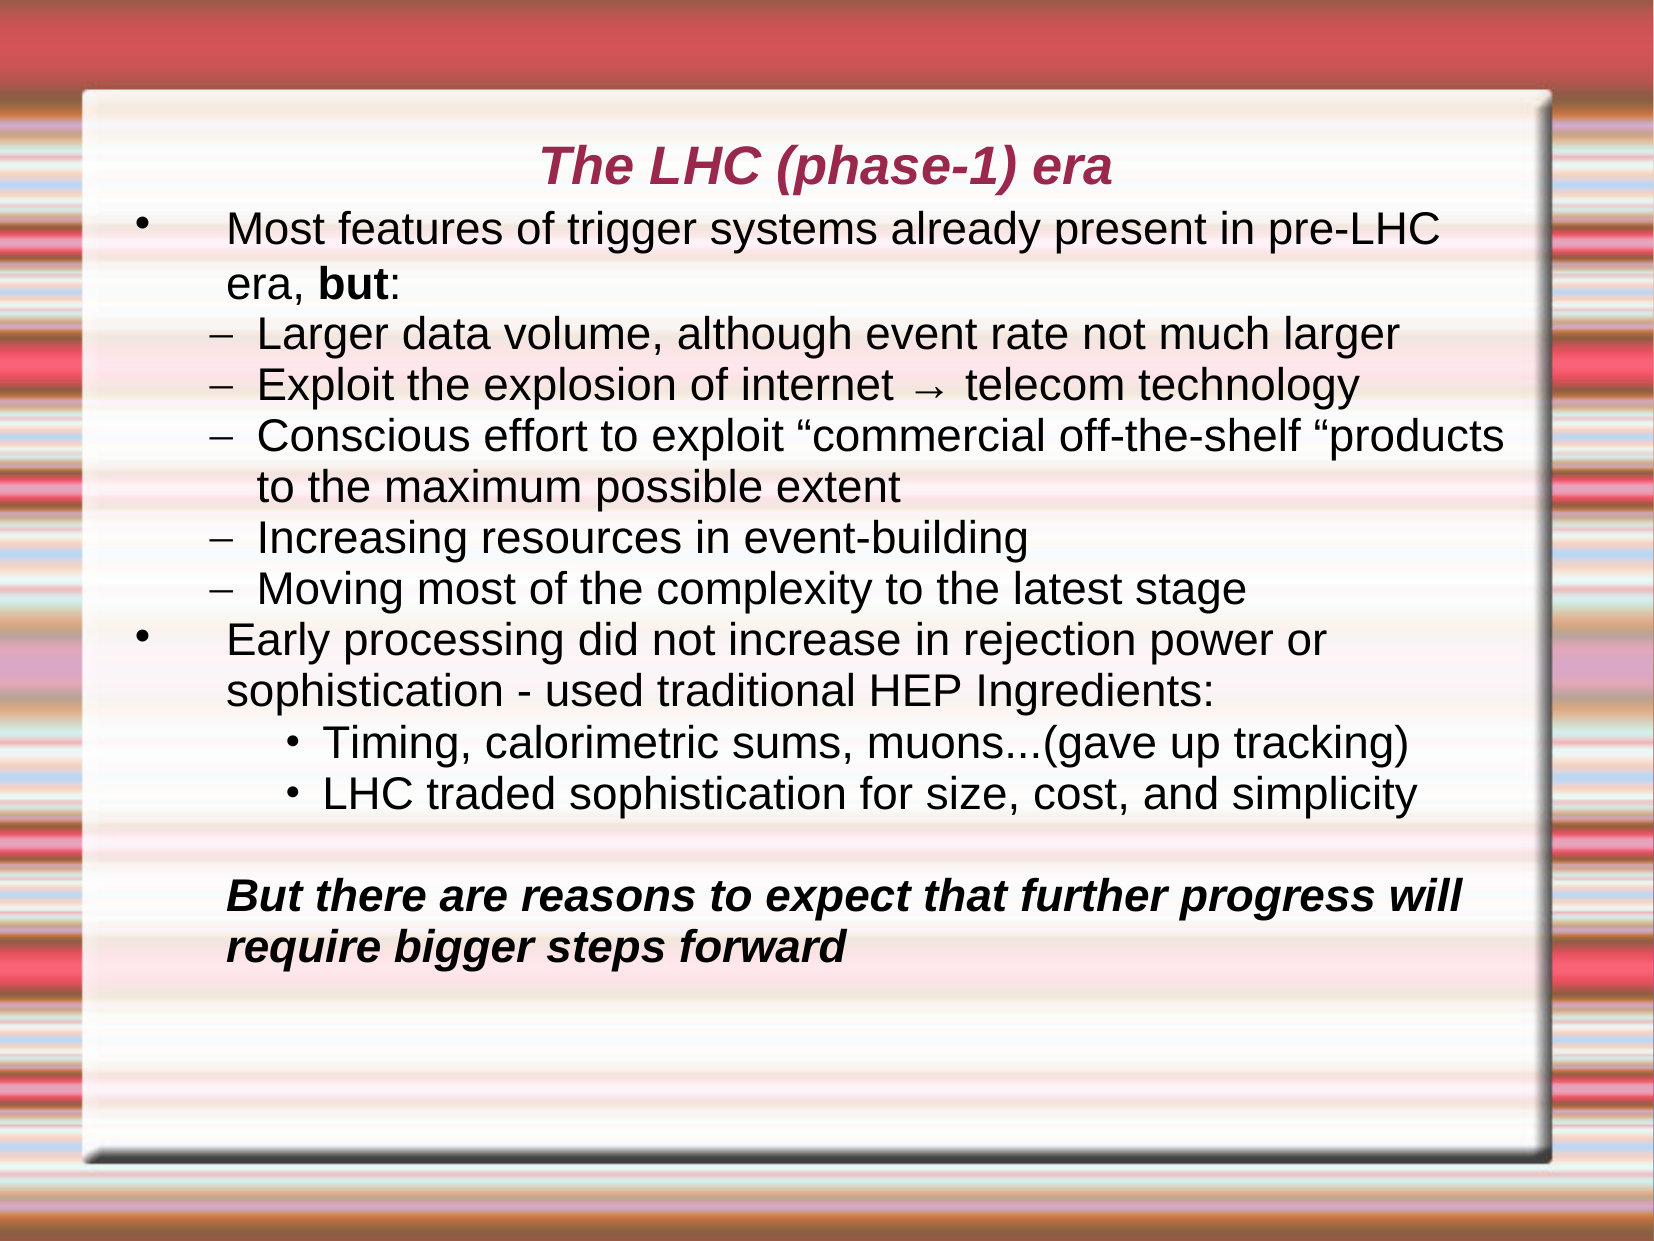

The LHC (phase-1) era
Most features of trigger systems already present in pre-LHC era, but:
Larger data volume, although event rate not much larger
Exploit the explosion of internet → telecom technology
Conscious effort to exploit “commercial off-the-shelf “products to the maximum possible extent
Increasing resources in event-building
Moving most of the complexity to the latest stage
Early processing did not increase in rejection power or sophistication - used traditional HEP Ingredients:
Timing, calorimetric sums, muons...(gave up tracking)
LHC traded sophistication for size, cost, and simplicity
But there are reasons to expect that further progress will require bigger steps forward